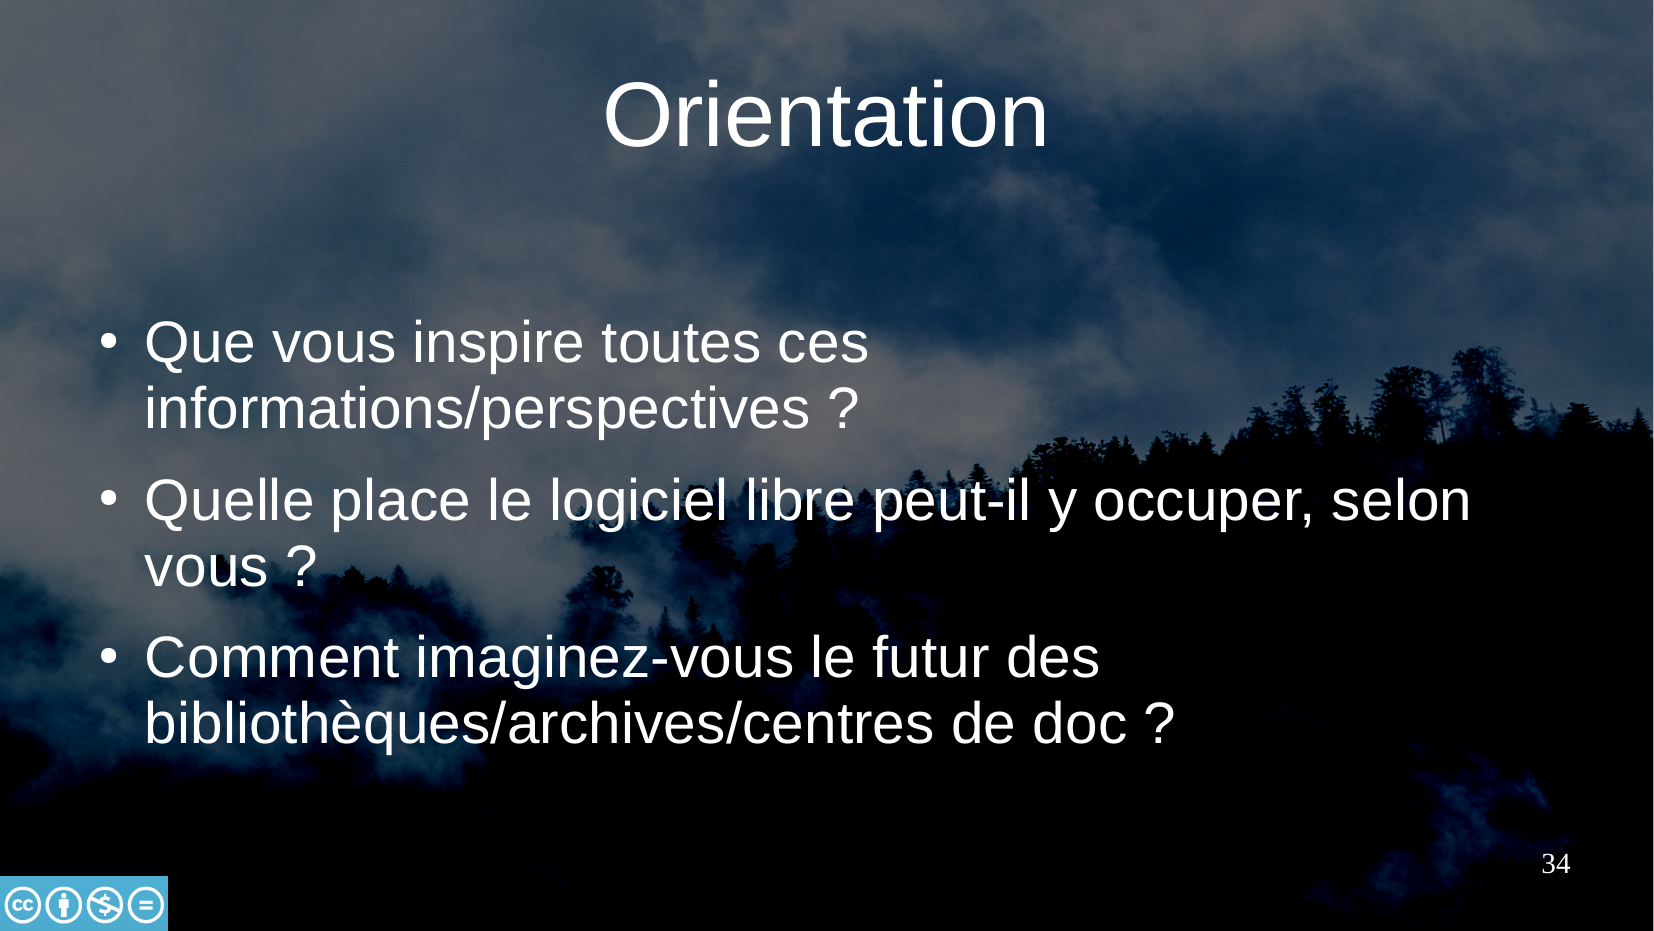

# Orientation
Que vous inspire toutes ces informations/perspectives ?
Quelle place le logiciel libre peut-il y occuper, selon vous ?
Comment imaginez-vous le futur des bibliothèques/archives/centres de doc ?
34